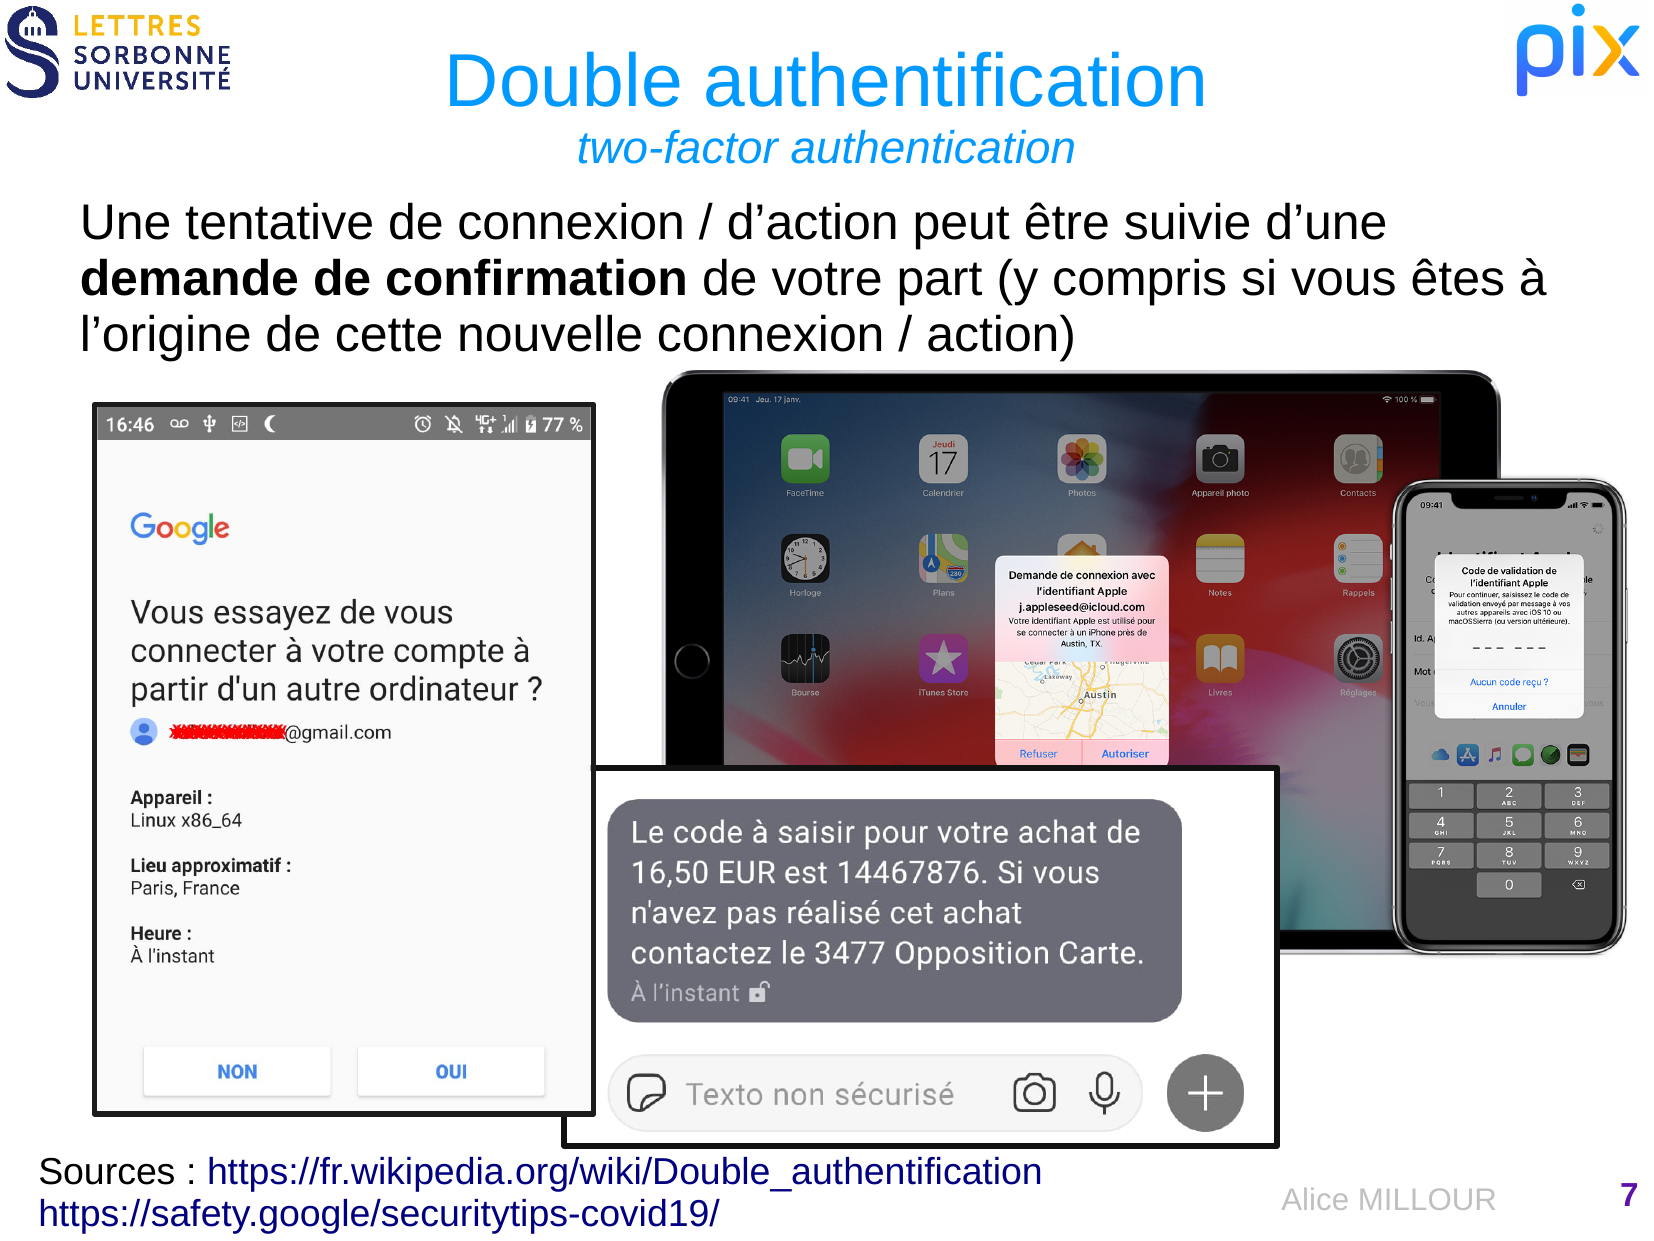

# Double authentification two-factor authentication
Une tentative de connexion / d’action peut être suivie d’une demande de confirmation de votre part (y compris si vous êtes à l’origine de cette nouvelle connexion / action)
Sources : https://fr.wikipedia.org/wiki/Double_authentification
https://safety.google/securitytips-covid19/